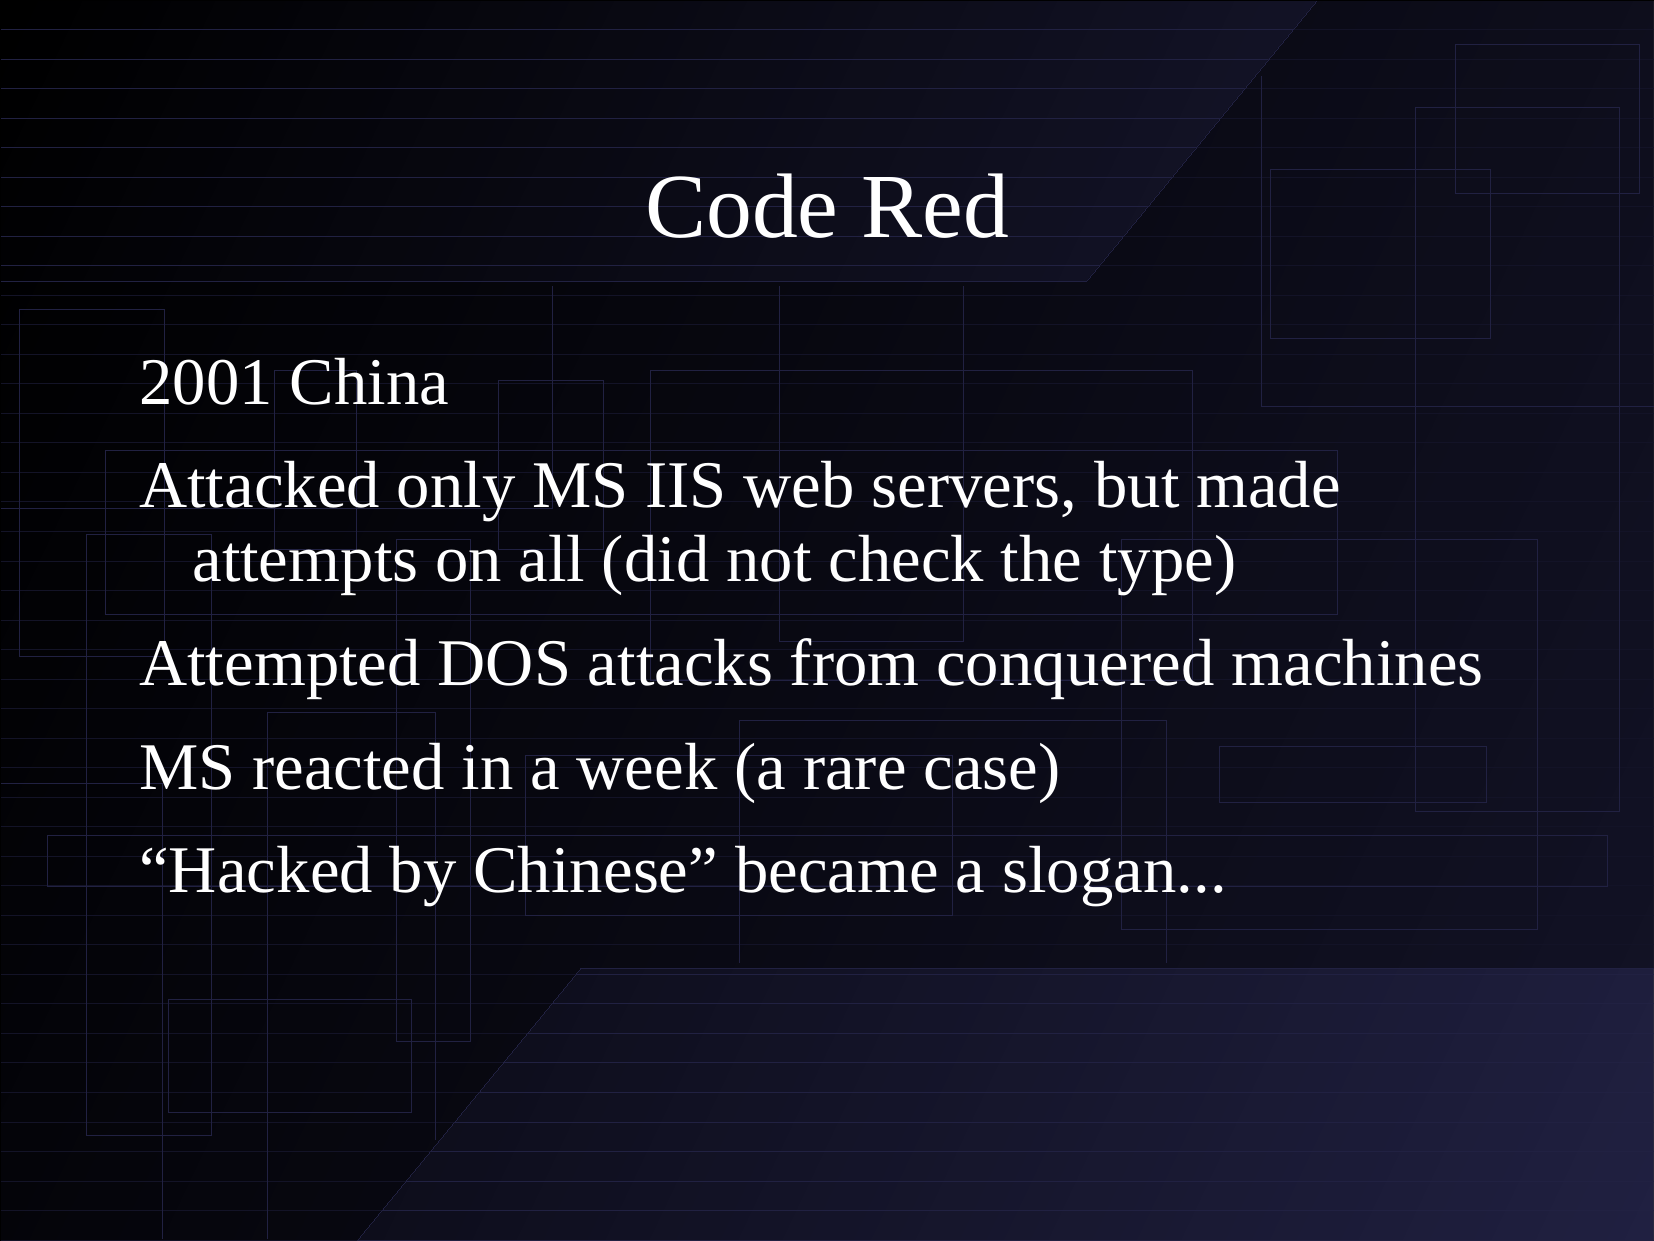

# Code Red
2001 China
Attacked only MS IIS web servers, but made attempts on all (did not check the type)
Attempted DOS attacks from conquered machines
MS reacted in a week (a rare case)
“Hacked by Chinese” became a slogan...